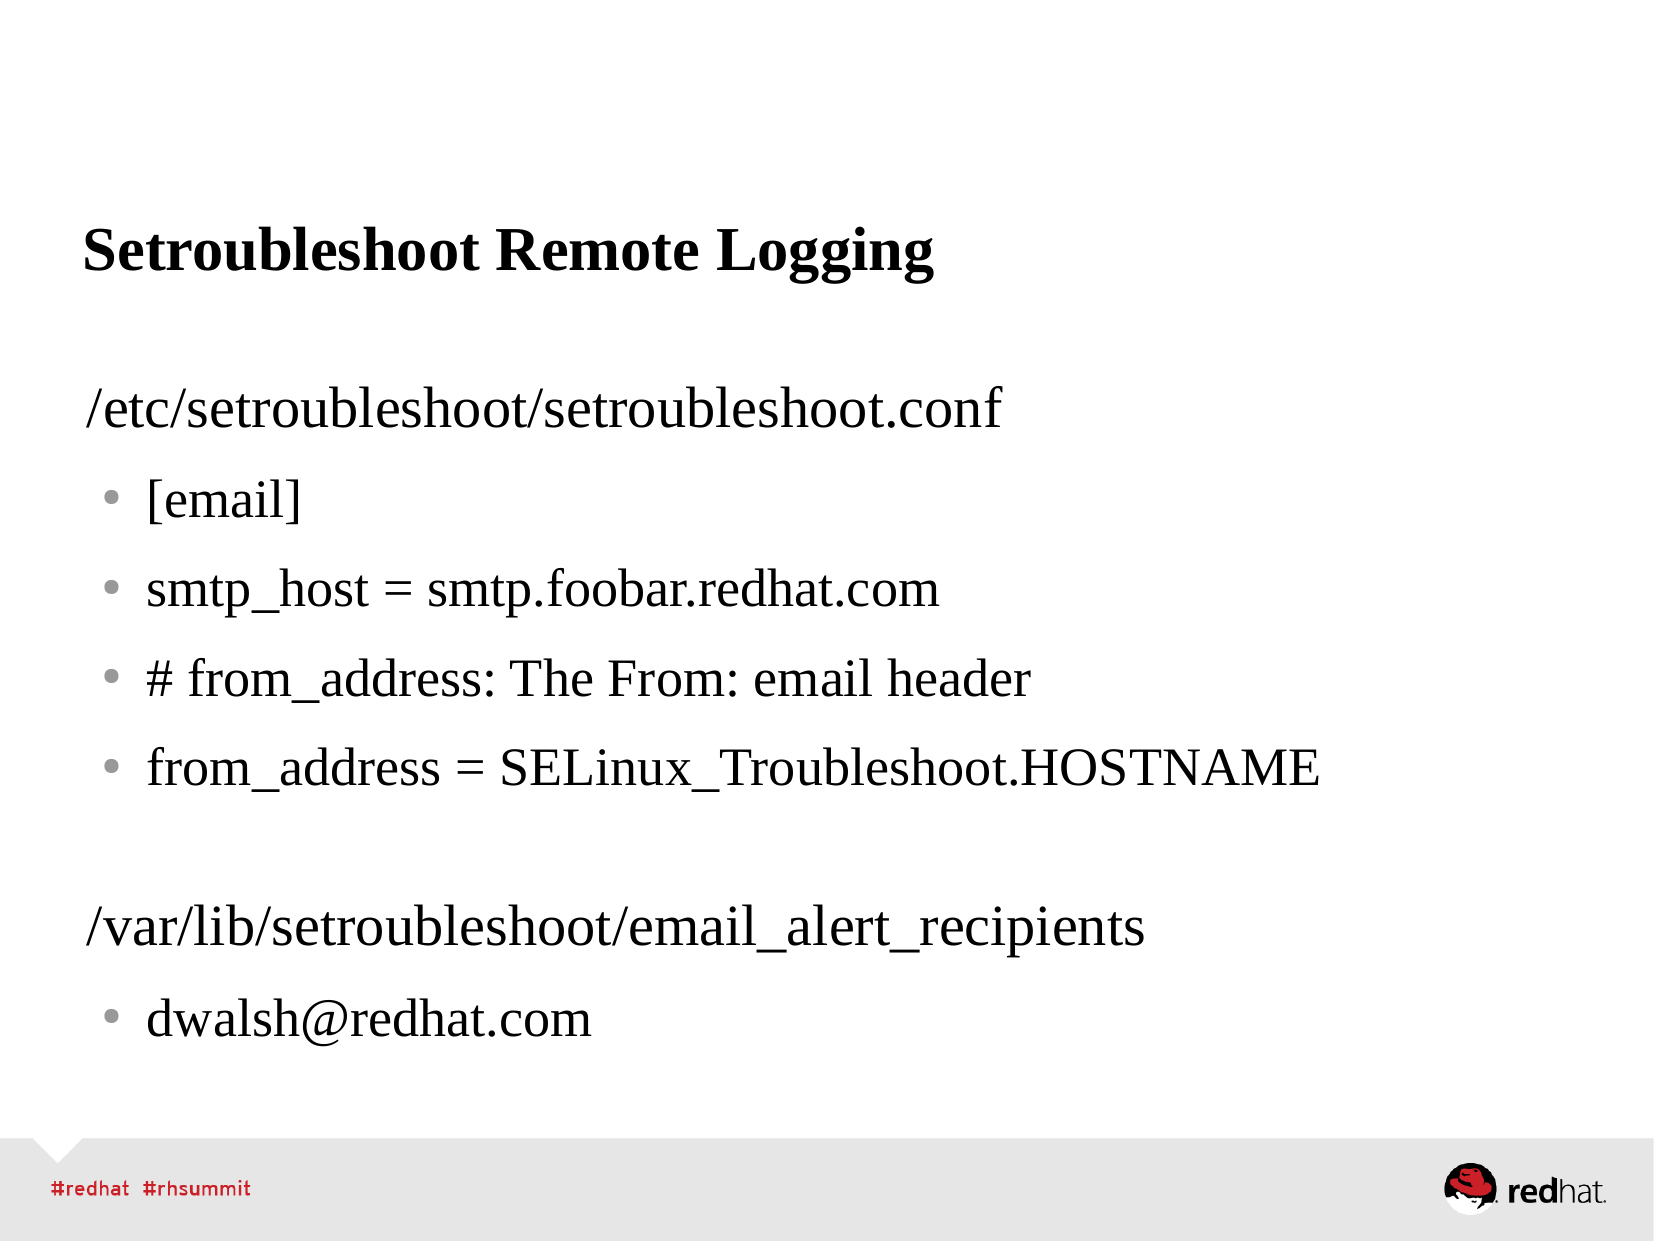

# Setroubleshoot Remote Logging
/etc/setroubleshoot/setroubleshoot.conf
[email]
smtp_host = smtp.foobar.redhat.com
# from_address: The From: email header
from_address = SELinux_Troubleshoot.HOSTNAME
/var/lib/setroubleshoot/email_alert_recipients
dwalsh@redhat.com